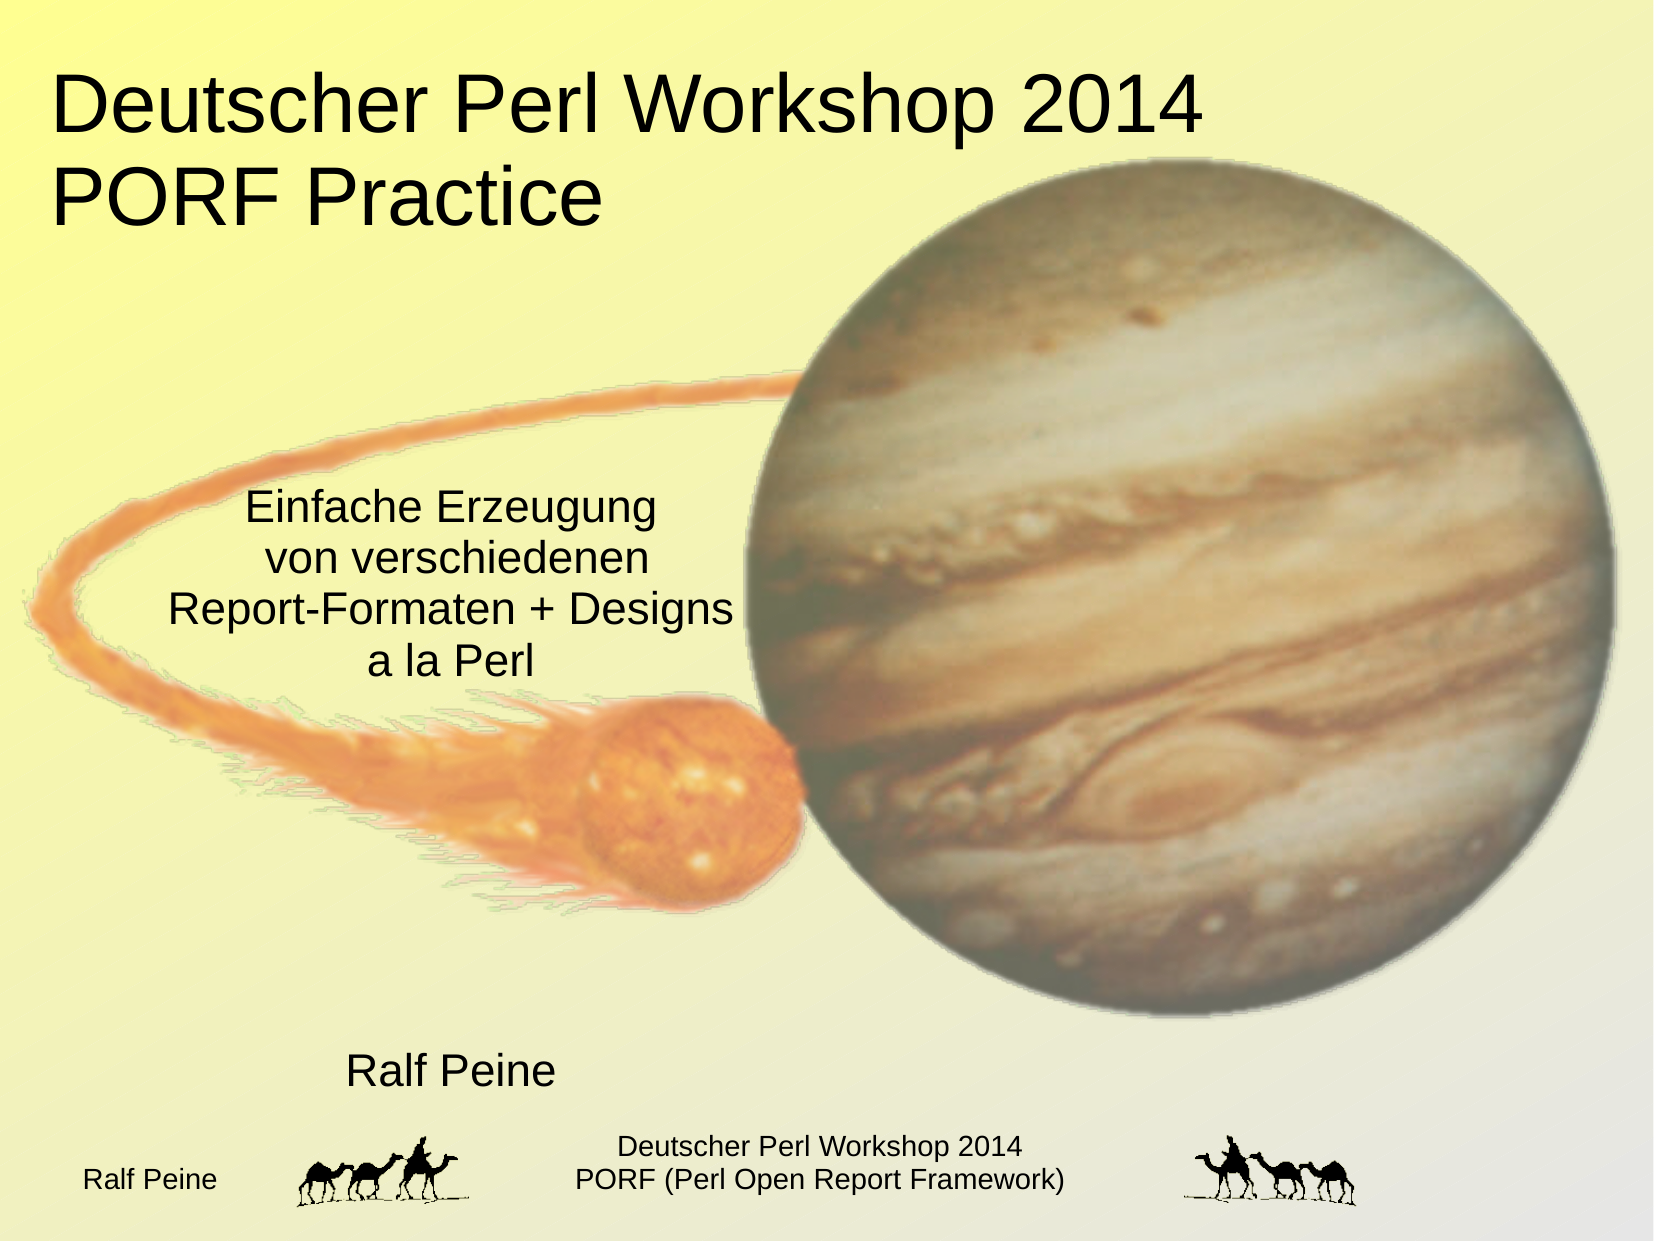

Deutscher Perl Workshop 2014
PORF Practice
# Einfache Erzeugung von verschiedenen Report-Formaten + Designs a la Perl Ralf Peine